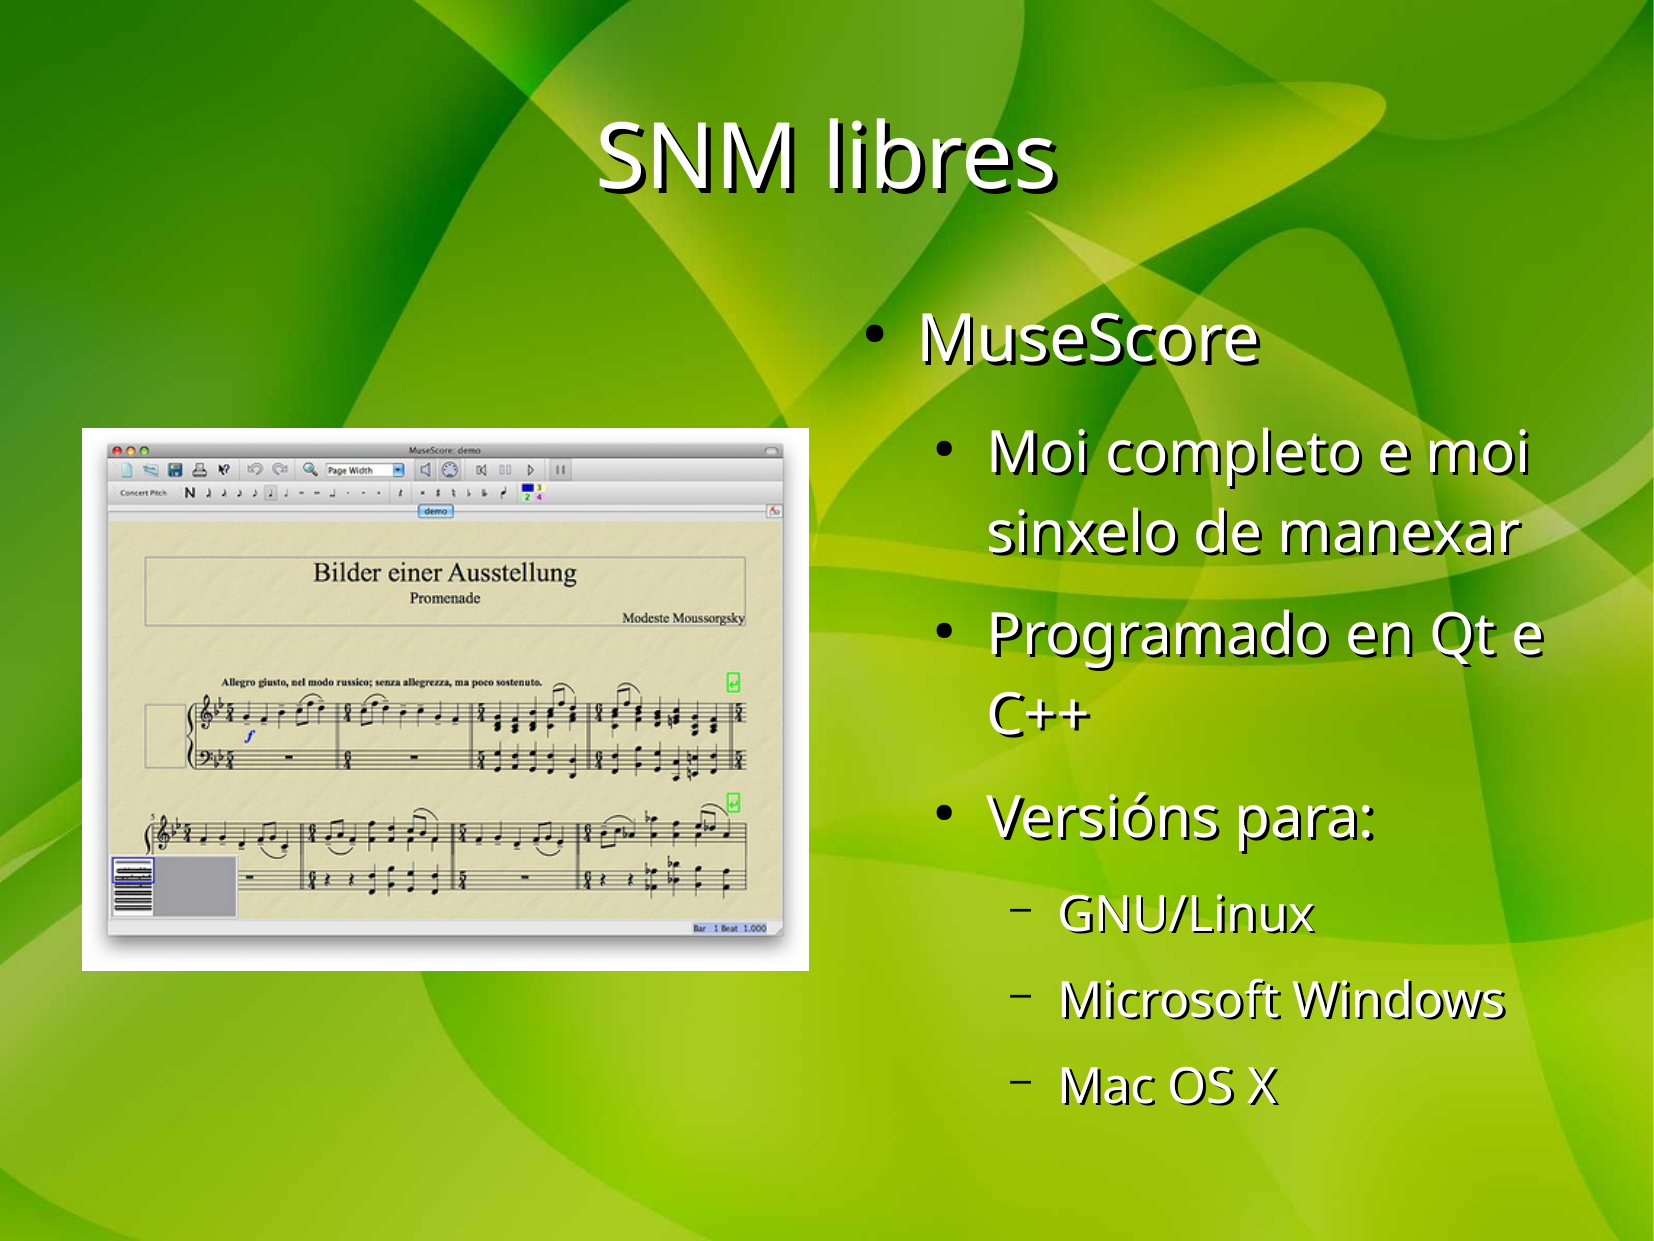

# SNM libres
MuseScore
Moi completo e moi sinxelo de manexar
Programado en Qt e C++
Versións para:
GNU/Linux
Microsoft Windows
Mac OS X